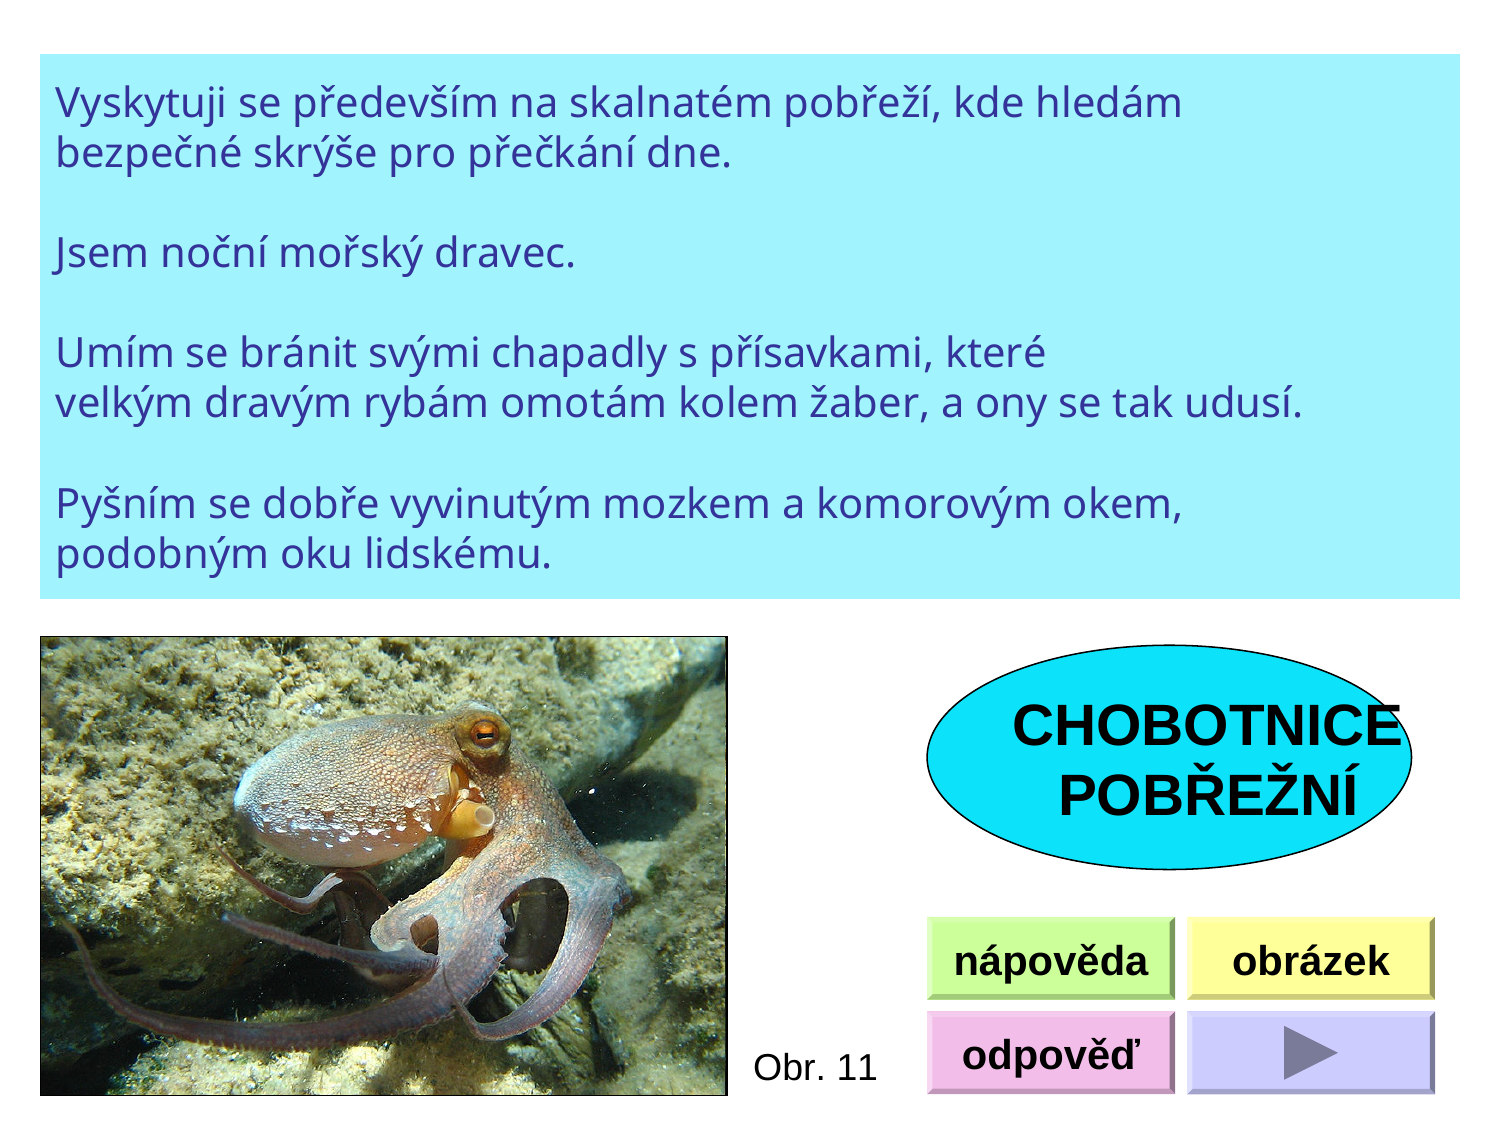

Vyskytuji se především na skalnatém pobřeží, kde hledám
bezpečné skrýše pro přečkání dne.
Jsem noční mořský dravec.
Umím se bránit svými chapadly s přísavkami, které
velkým dravým rybám omotám kolem žaber, a ony se tak udusí.
Pyšním se dobře vyvinutým mozkem a komorovým okem,
podobným oku lidskému.
CHOBOTNICE
POBŘEŽNÍ
nápověda
obrázek
odpověď
Obr. 11